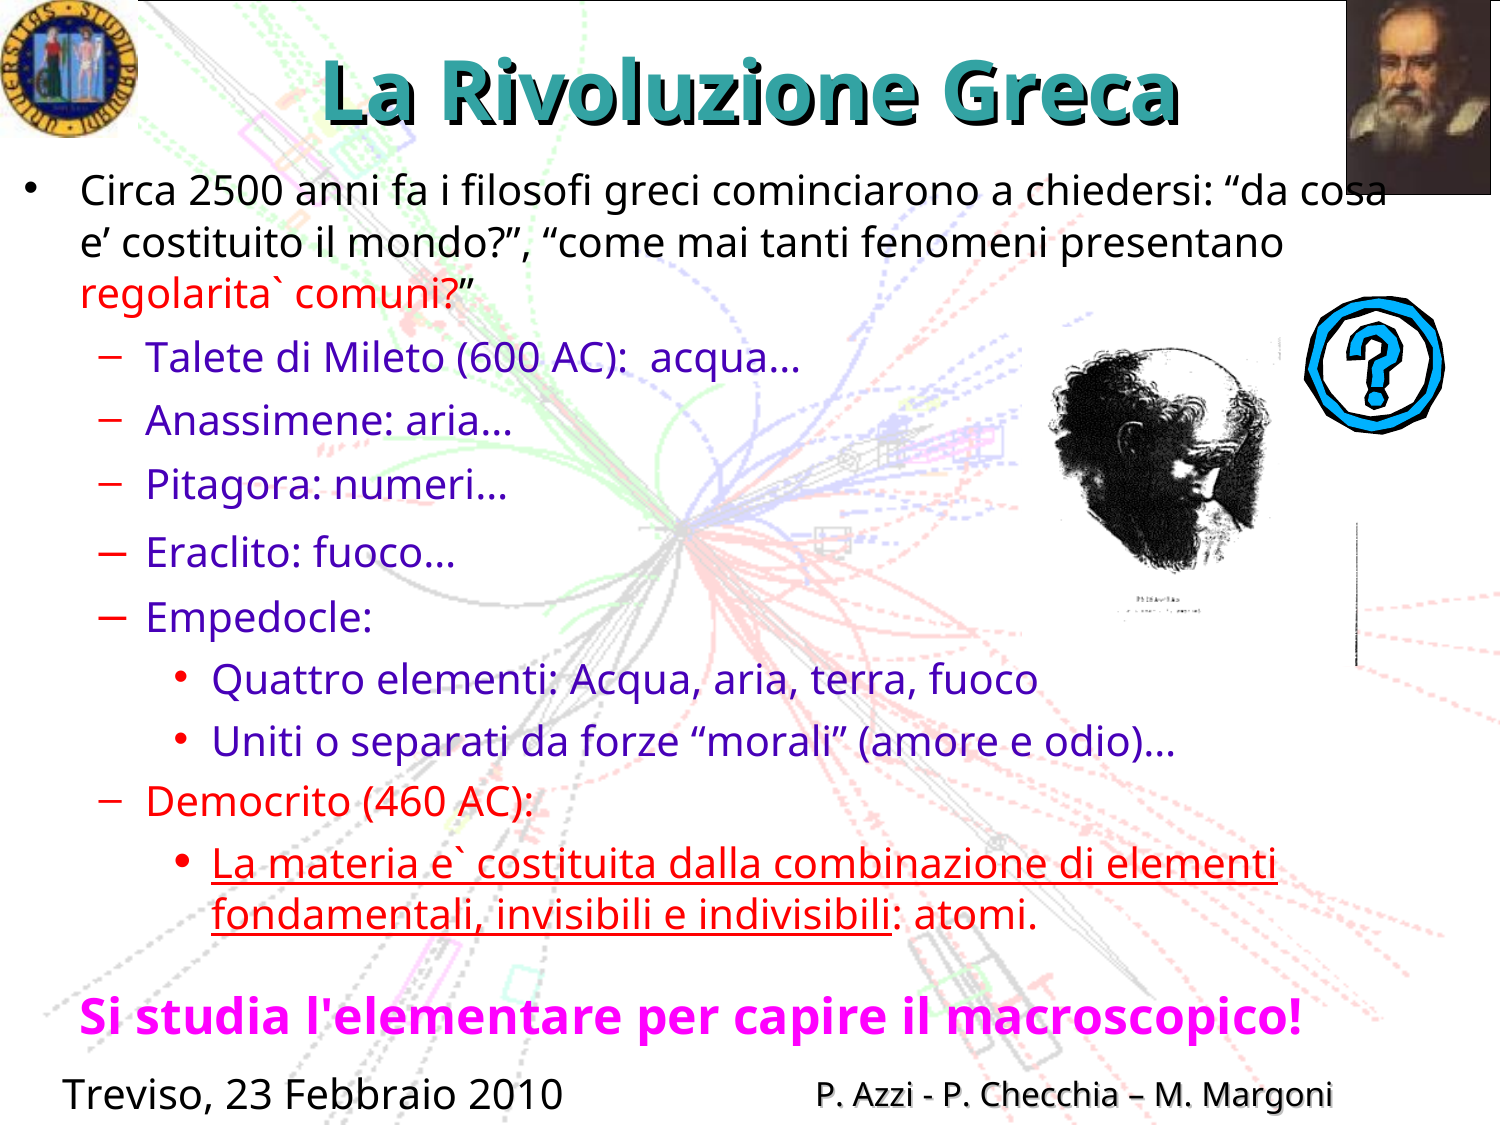

# La Rivoluzione Greca
Circa 2500 anni fa i filosofi greci cominciarono a chiedersi: “da cosa e’ costituito il mondo?”, “come mai tanti fenomeni presentano regolarita` comuni?”
Talete di Mileto (600 AC): acqua…
Anassimene: aria…
Pitagora: numeri…
Eraclito: fuoco…
Empedocle:
Quattro elementi: Acqua, aria, terra, fuoco
Uniti o separati da forze “morali” (amore e odio)…
Democrito (460 AC):
La materia e` costituita dalla combinazione di elementi fondamentali, invisibili e indivisibili: atomi.
Si studia l'elementare per capire il macroscopico!